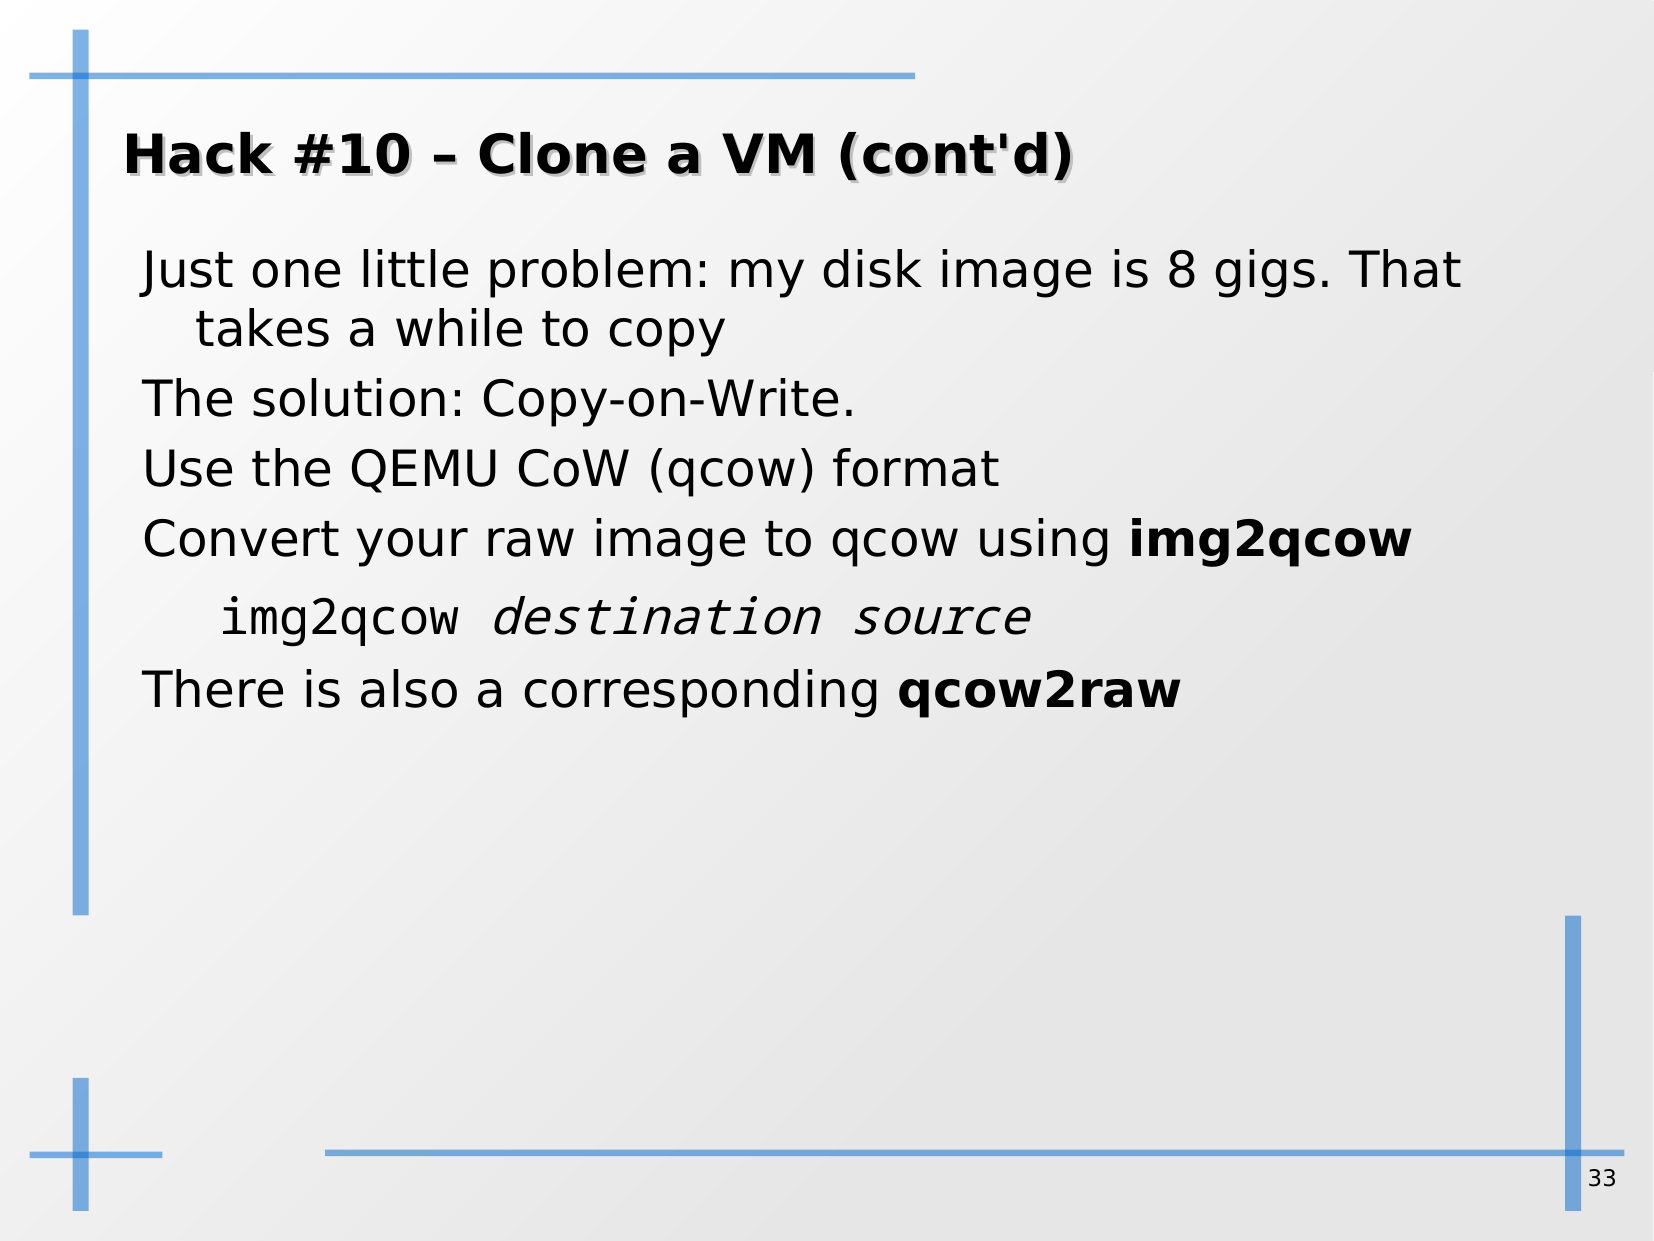

# Hack #10 – Clone a VM (cont'd)
Just one little problem: my disk image is 8 gigs. That takes a while to copy
The solution: Copy-on-Write.
Use the QEMU CoW (qcow) format
Convert your raw image to qcow using img2qcow
img2qcow destination source
There is also a corresponding qcow2raw